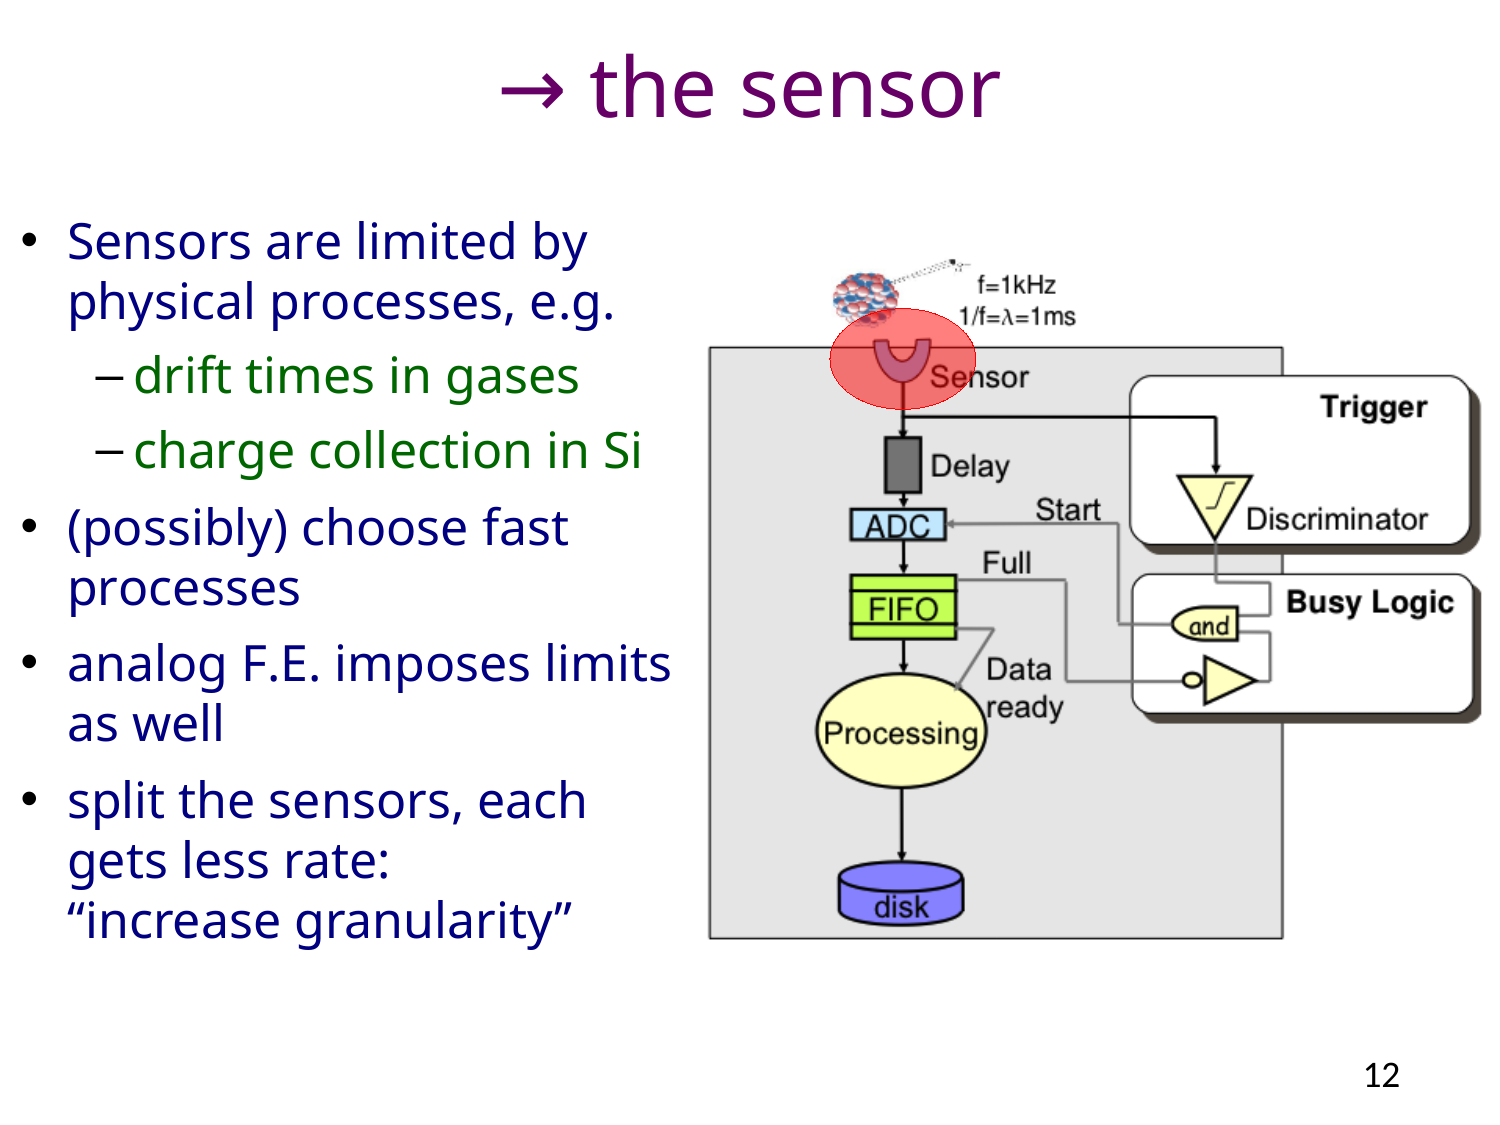

# → the sensor
Sensors are limited by physical processes, e.g.
drift times in gases
charge collection in Si
(possibly) choose fast processes
analog F.E. imposes limits as well
split the sensors, each gets less rate:
“increase granularity”
12